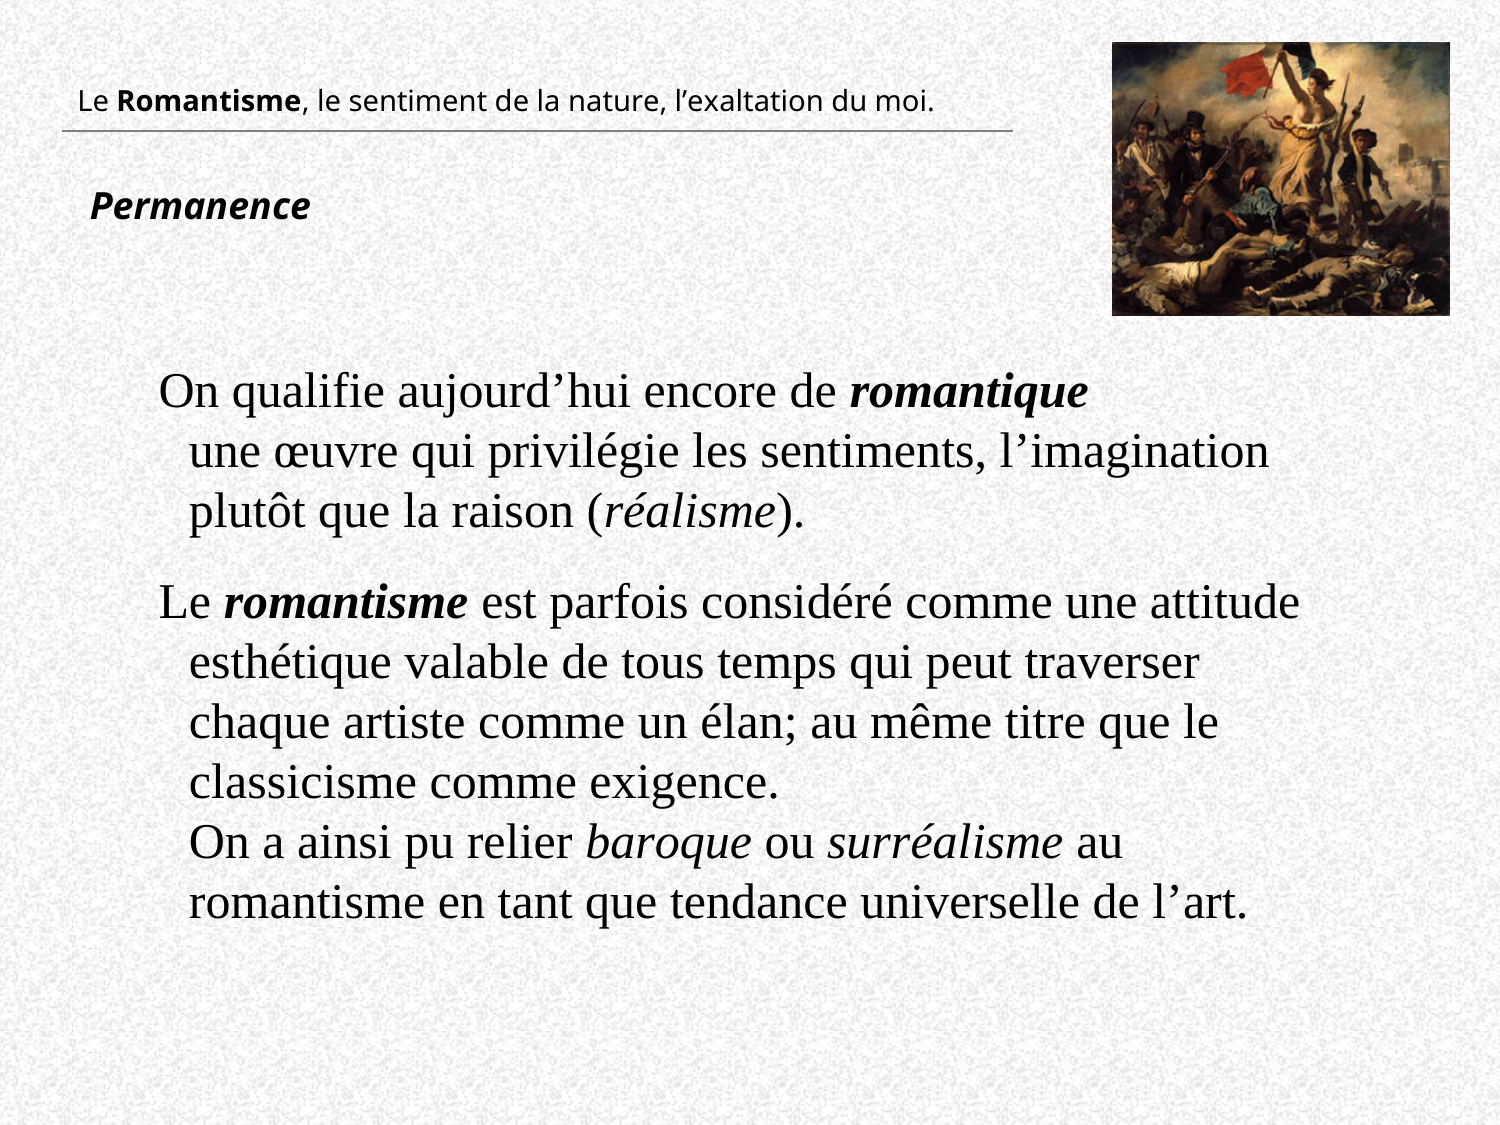

Le Romantisme, le sentiment de la nature, l’exaltation du moi.
Permanence
On qualifie aujourd’hui encore de romantique
une œuvre qui privilégie les sentiments, l’imagination plutôt que la raison (réalisme).
Le romantisme est parfois considéré comme une attitude esthétique valable de tous temps qui peut traverser chaque artiste comme un élan; au même titre que le classicisme comme exigence.
On a ainsi pu relier baroque ou surréalisme au romantisme en tant que tendance universelle de l’art.